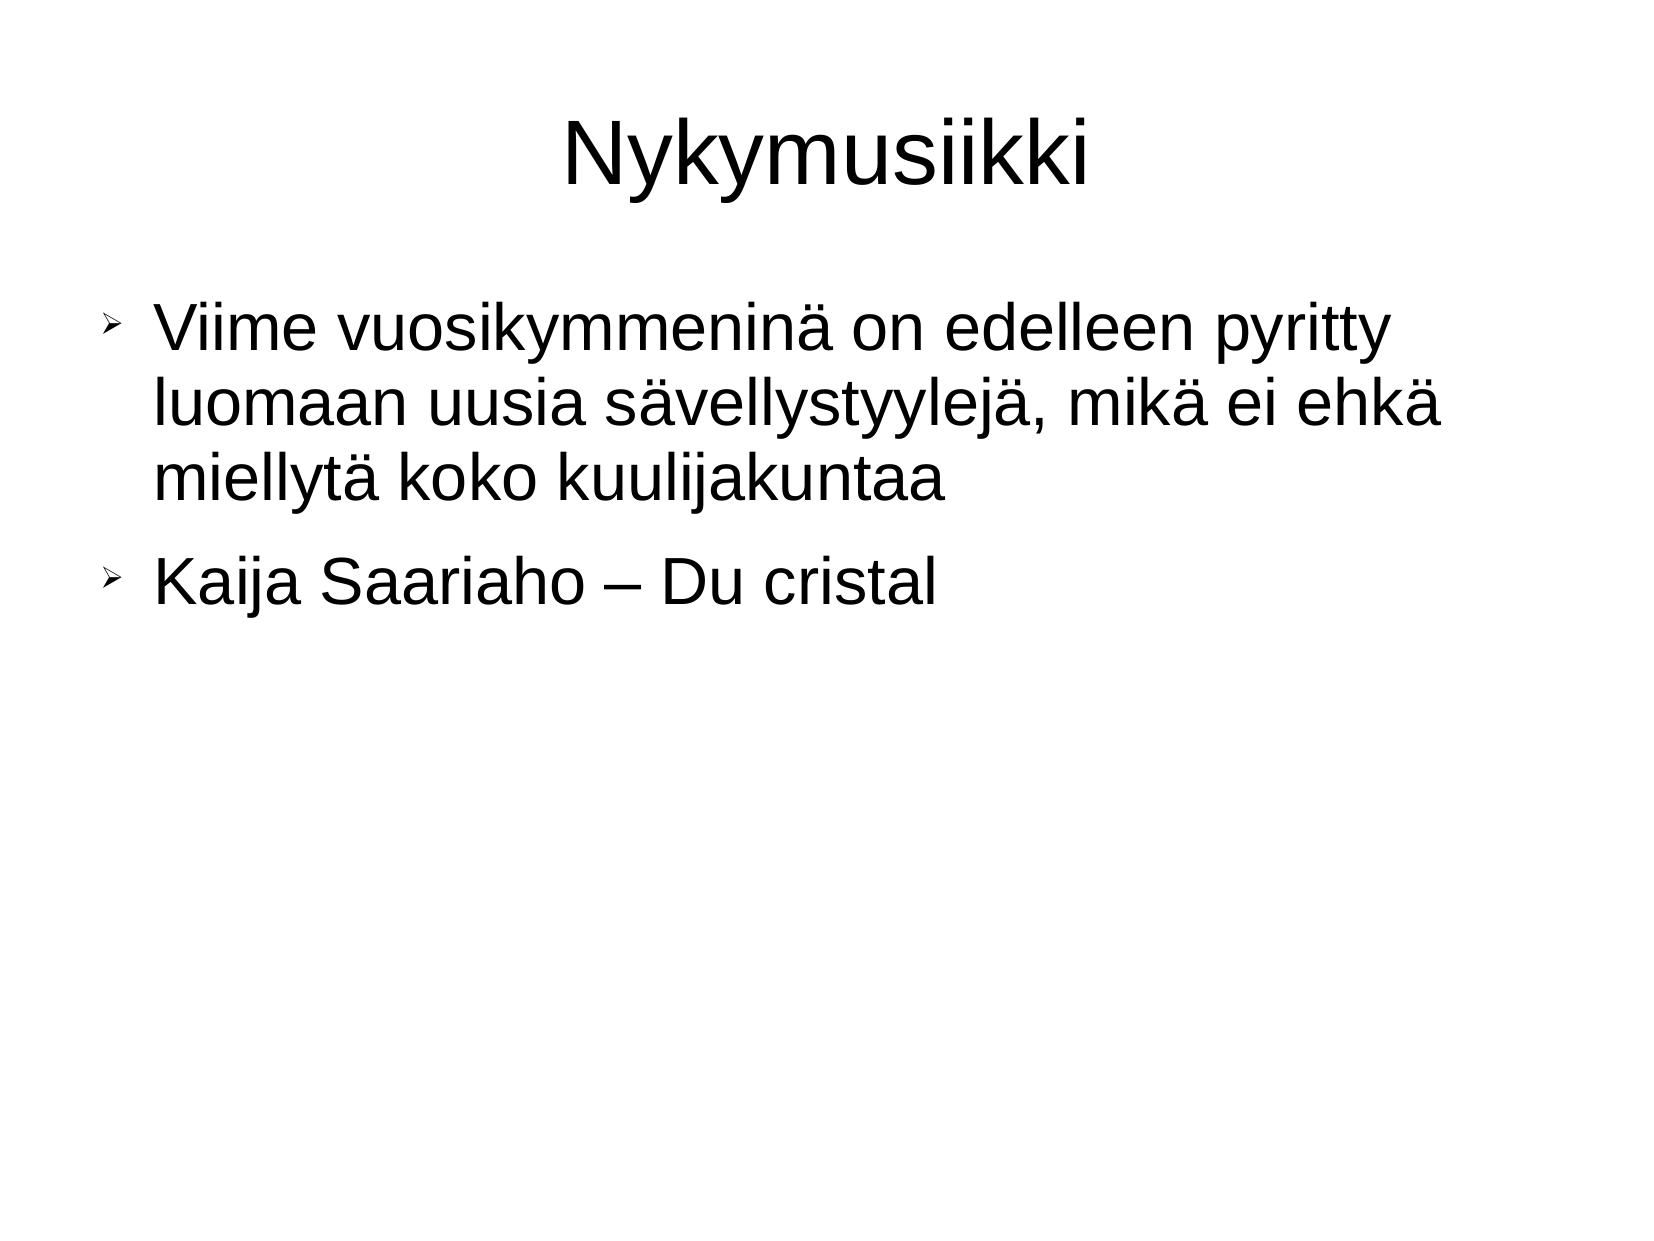

# Nykymusiikki
Viime vuosikymmeninä on edelleen pyritty luomaan uusia sävellystyylejä, mikä ei ehkä miellytä koko kuulijakuntaa
Kaija Saariaho – Du cristal